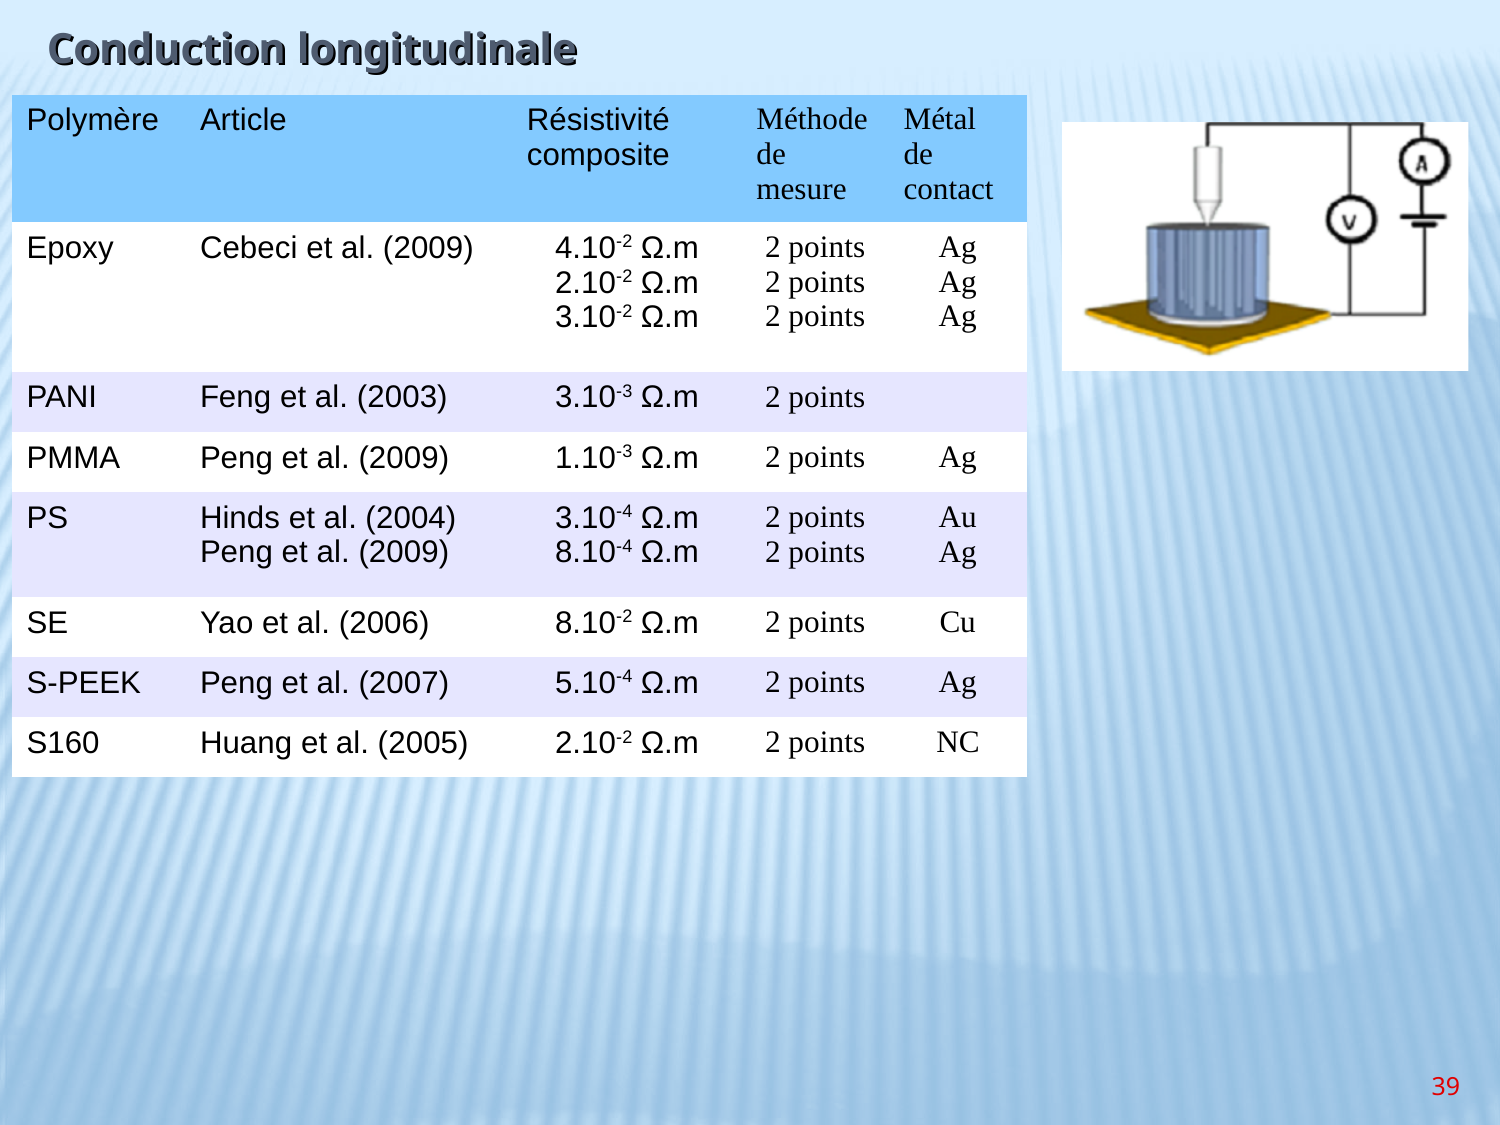

Conduction longitudinale
| Polymère | Article | Résistivité composite | Méthode de mesure | Métal de contact |
| --- | --- | --- | --- | --- |
| Epoxy | Cebeci et al. (2009) | 4.10-2 Ω.m 2.10-2 Ω.m 3.10-2 Ω.m | 2 points 2 points 2 points | Ag Ag Ag |
| PANI | Feng et al. (2003) | 3.10-3 Ω.m | 2 points | |
| PMMA | Peng et al. (2009) | 1.10-3 Ω.m | 2 points | Ag |
| PS | Hinds et al. (2004) Peng et al. (2009) | 3.10-4 Ω.m 8.10-4 Ω.m | 2 points 2 points | Au Ag |
| SE | Yao et al. (2006) | 8.10-2 Ω.m | 2 points | Cu |
| S-PEEK | Peng et al. (2007) | 5.10-4 Ω.m | 2 points | Ag |
| S160 | Huang et al. (2005) | 2.10-2 Ω.m | 2 points | NC |